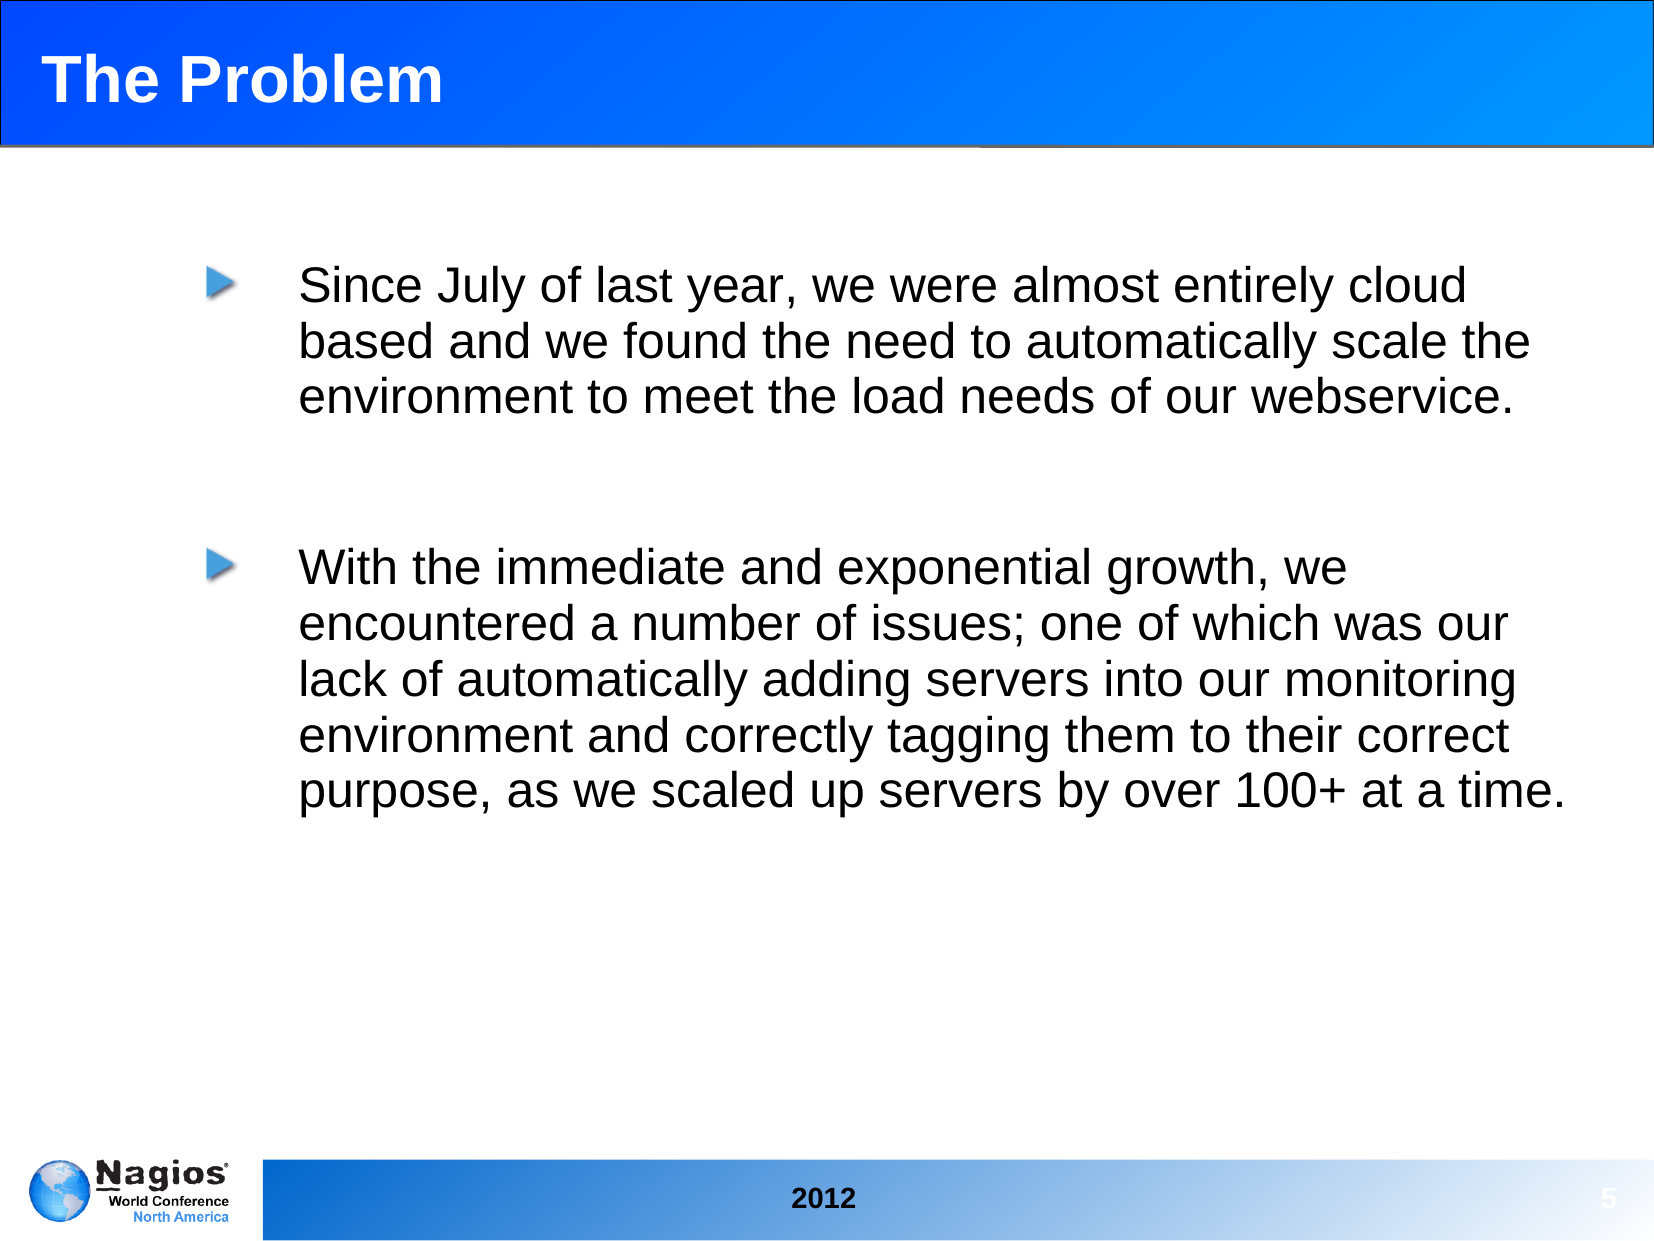

# The Problem
Since July of last year, we were almost entirely cloud based and we found the need to automatically scale the environment to meet the load needs of our webservice.
With the immediate and exponential growth, we encountered a number of issues; one of which was our lack of automatically adding servers into our monitoring environment and correctly tagging them to their correct purpose, as we scaled up servers by over 100+ at a time.
2012